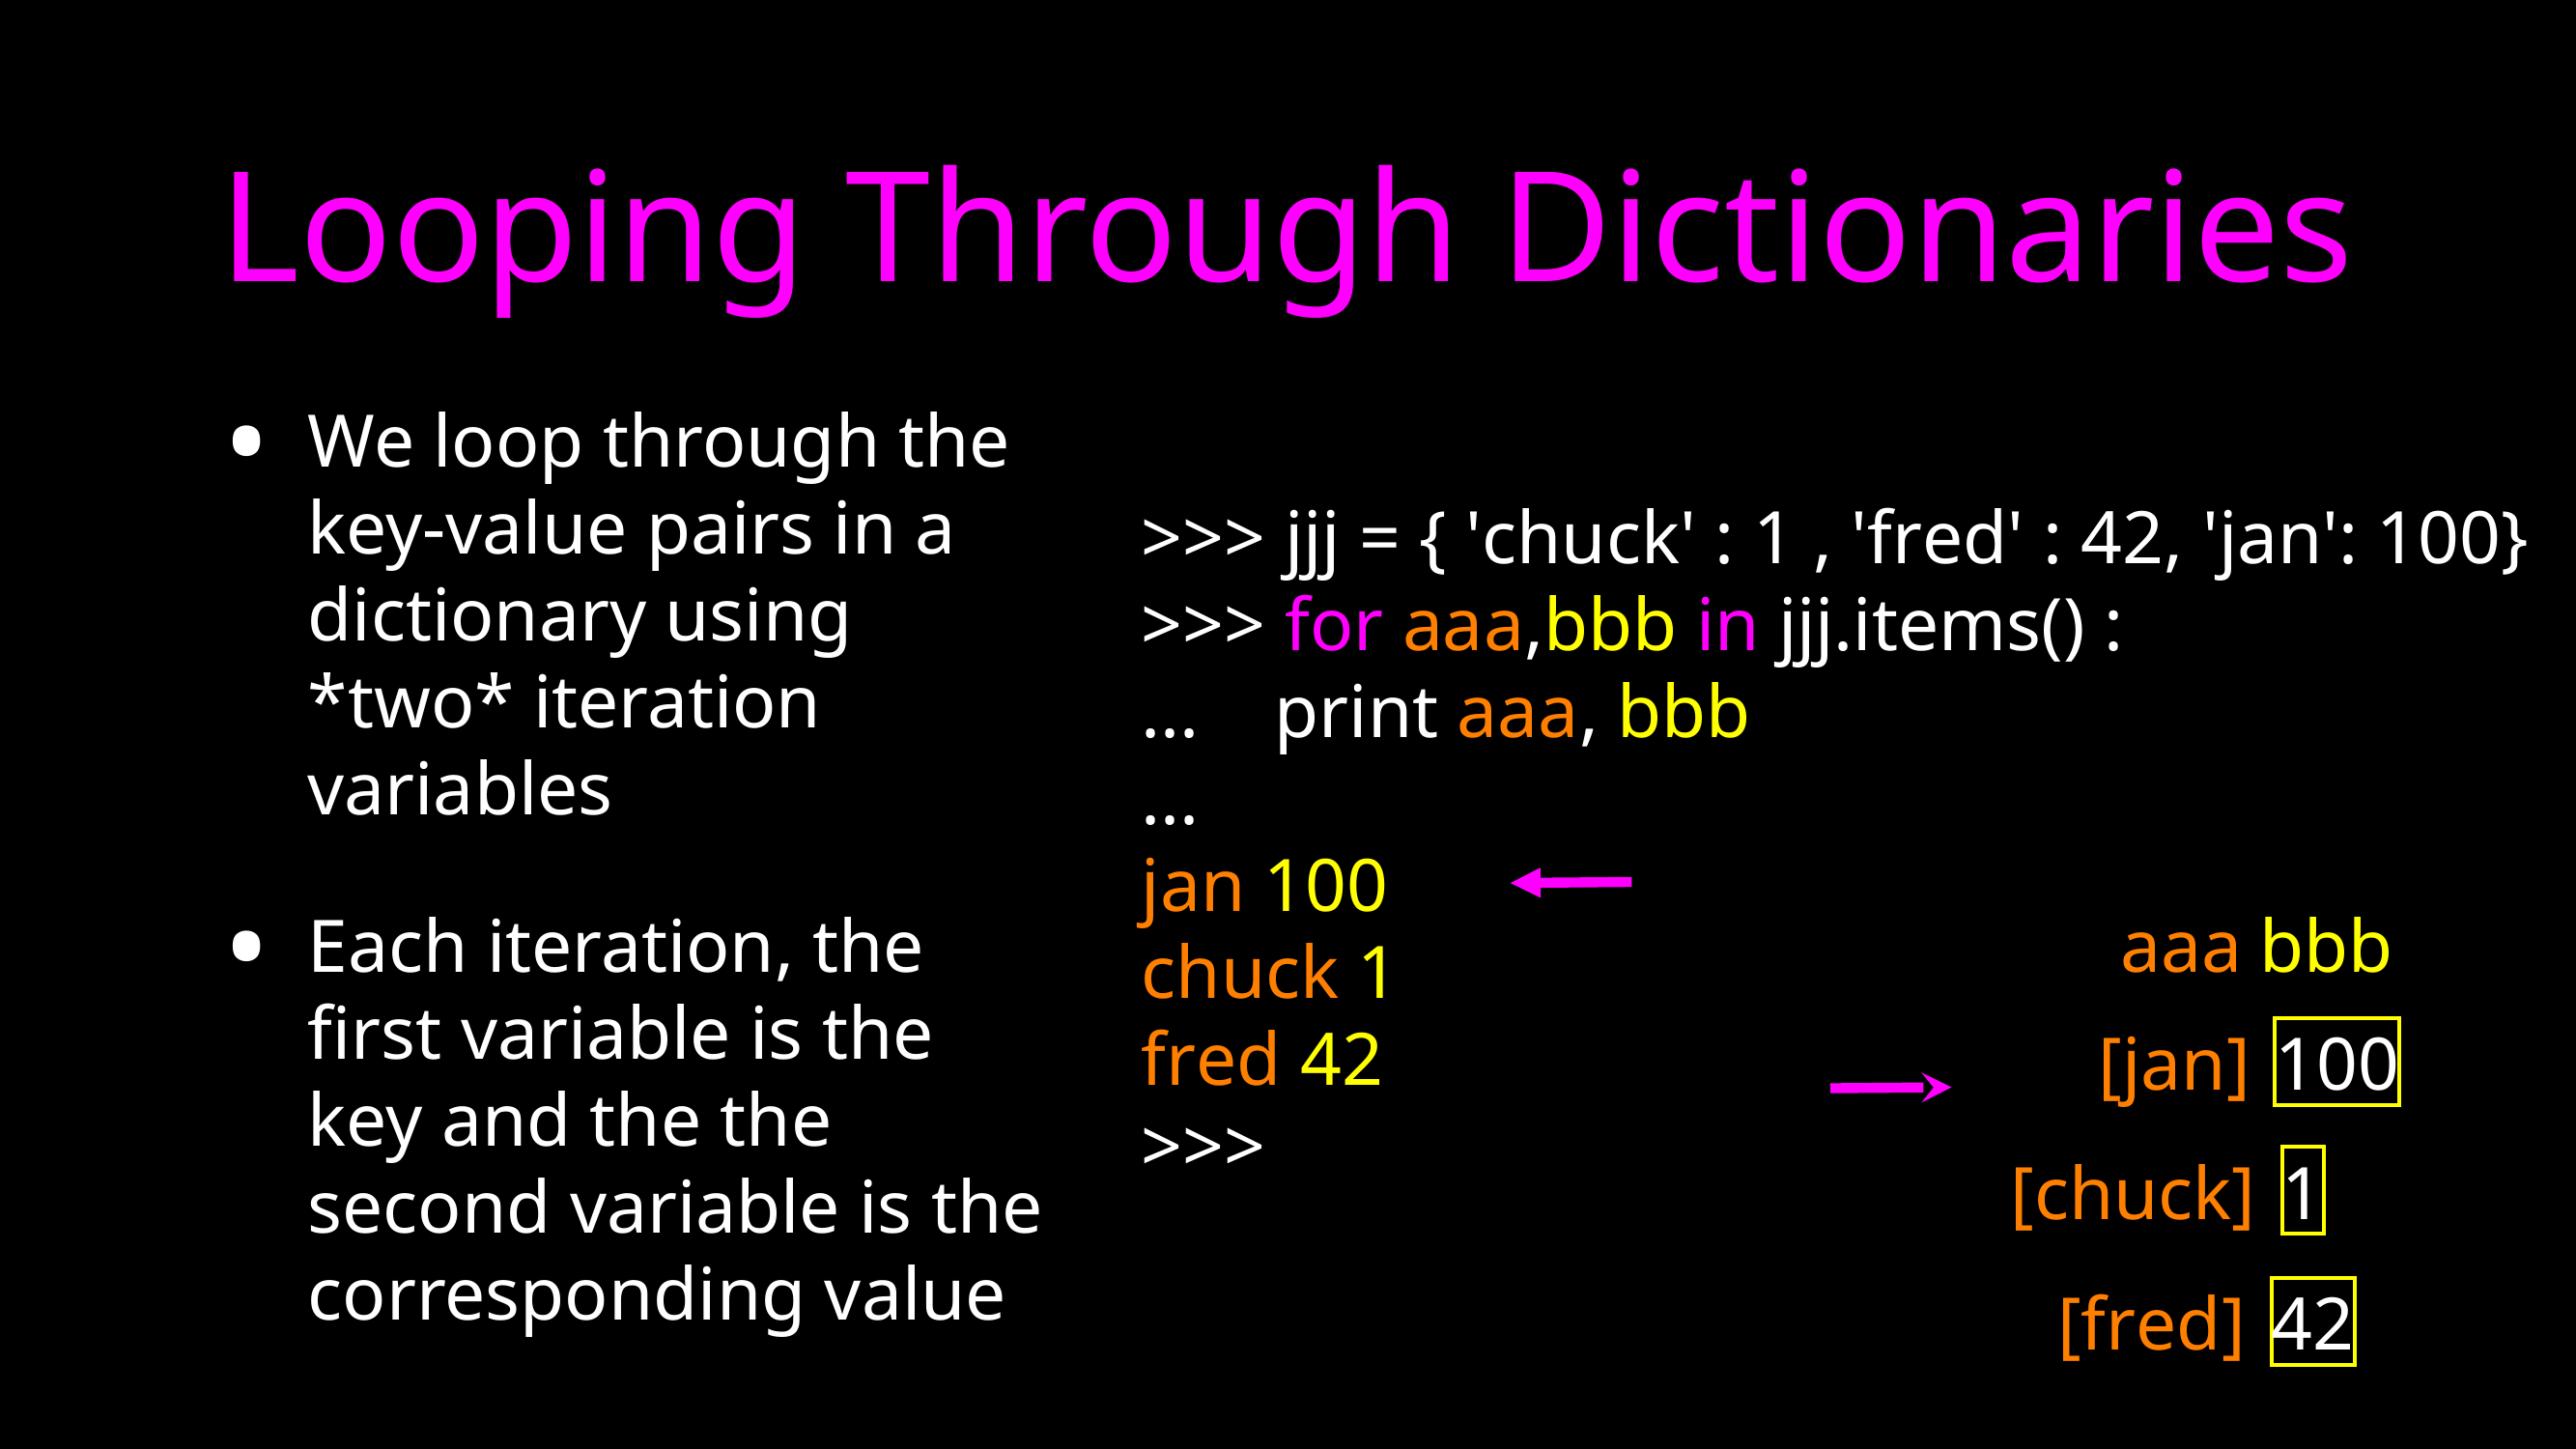

# Looping Through Dictionaries
We loop through the key-value pairs in a dictionary using *two* iteration variables
Each iteration, the first variable is the key and the the second variable is the corresponding value
>>> jjj = { 'chuck' : 1 , 'fred' : 42, 'jan': 100}
>>> for aaa,bbb in jjj.items() :
... print aaa, bbb
...
jan 100
chuck 1
fred 42
>>>
aaa
bbb
[jan]
100
[chuck]
1
[fred]
42